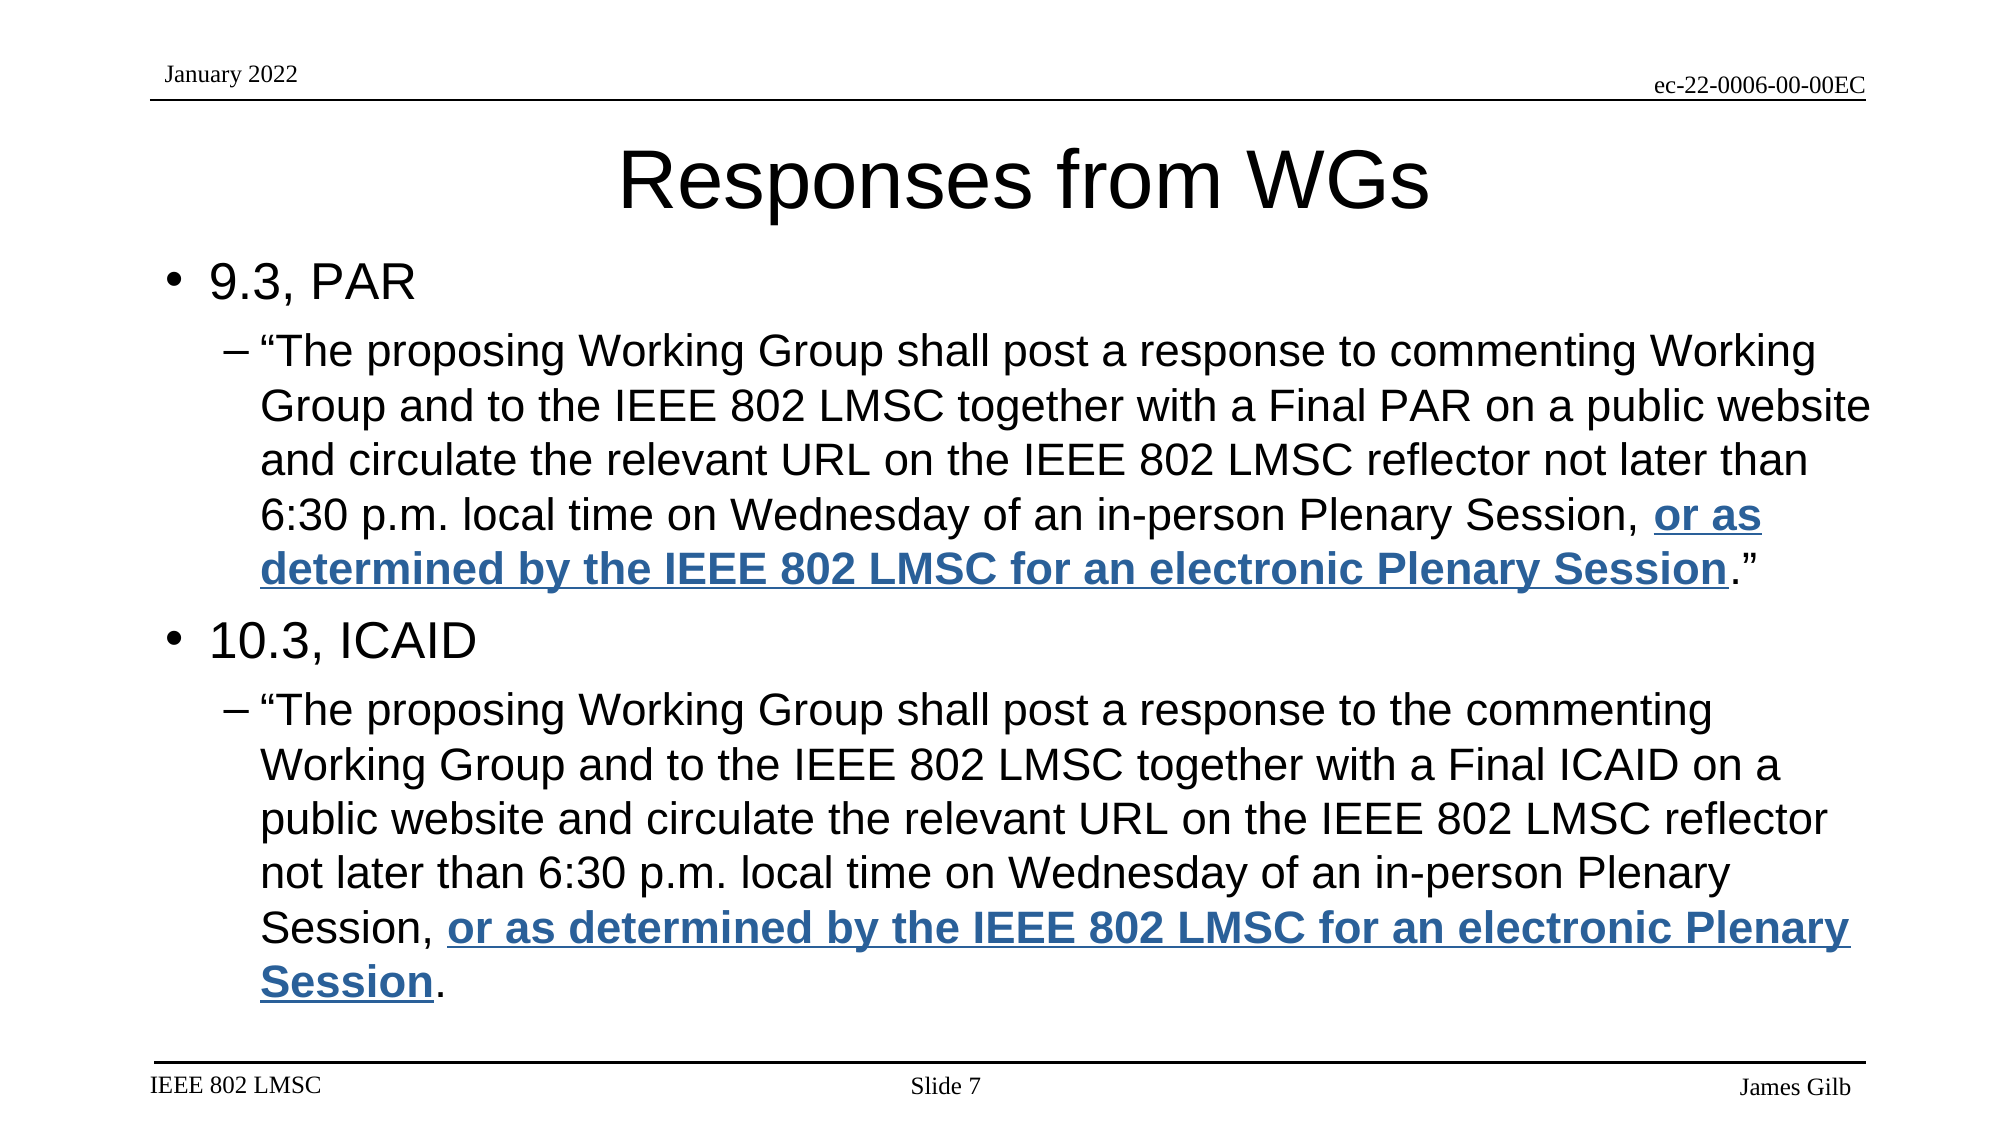

# Responses from WGs
9.3, PAR
“The proposing Working Group shall post a response to commenting Working Group and to the IEEE 802 LMSC together with a Final PAR on a public website and circulate the relevant URL on the IEEE 802 LMSC reflector not later than 6:30 p.m. local time on Wednesday of an in-person Plenary Session, or as determined by the IEEE 802 LMSC for an electronic Plenary Session.”
10.3, ICAID
“The proposing Working Group shall post a response to the commenting Working Group and to the IEEE 802 LMSC together with a Final ICAID on a public website and circulate the relevant URL on the IEEE 802 LMSC reflector not later than 6:30 p.m. local time on Wednesday of an in-person Plenary Session, or as determined by the IEEE 802 LMSC for an electronic Plenary Session.
7